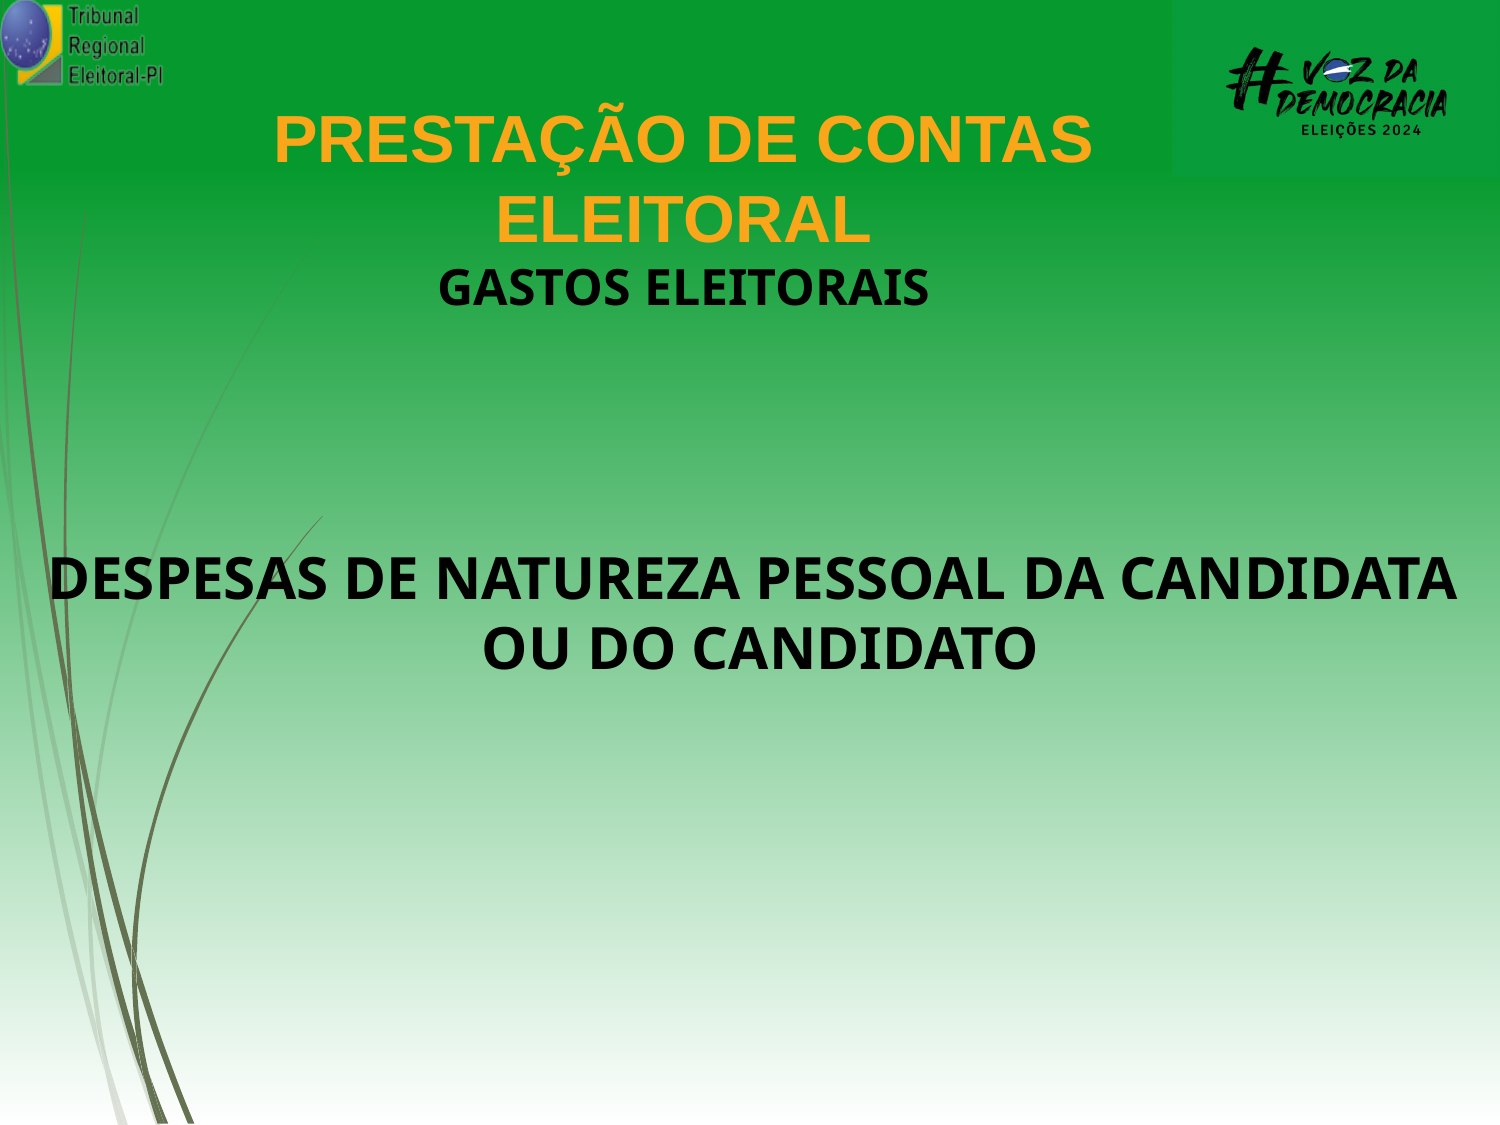

PRESTAÇÃO DE CONTAS
ELEITORAL
GASTOS ELEITORAIS
DESPESAS DE NATUREZA PESSOAL DA CANDIDATA OU DO CANDIDATO